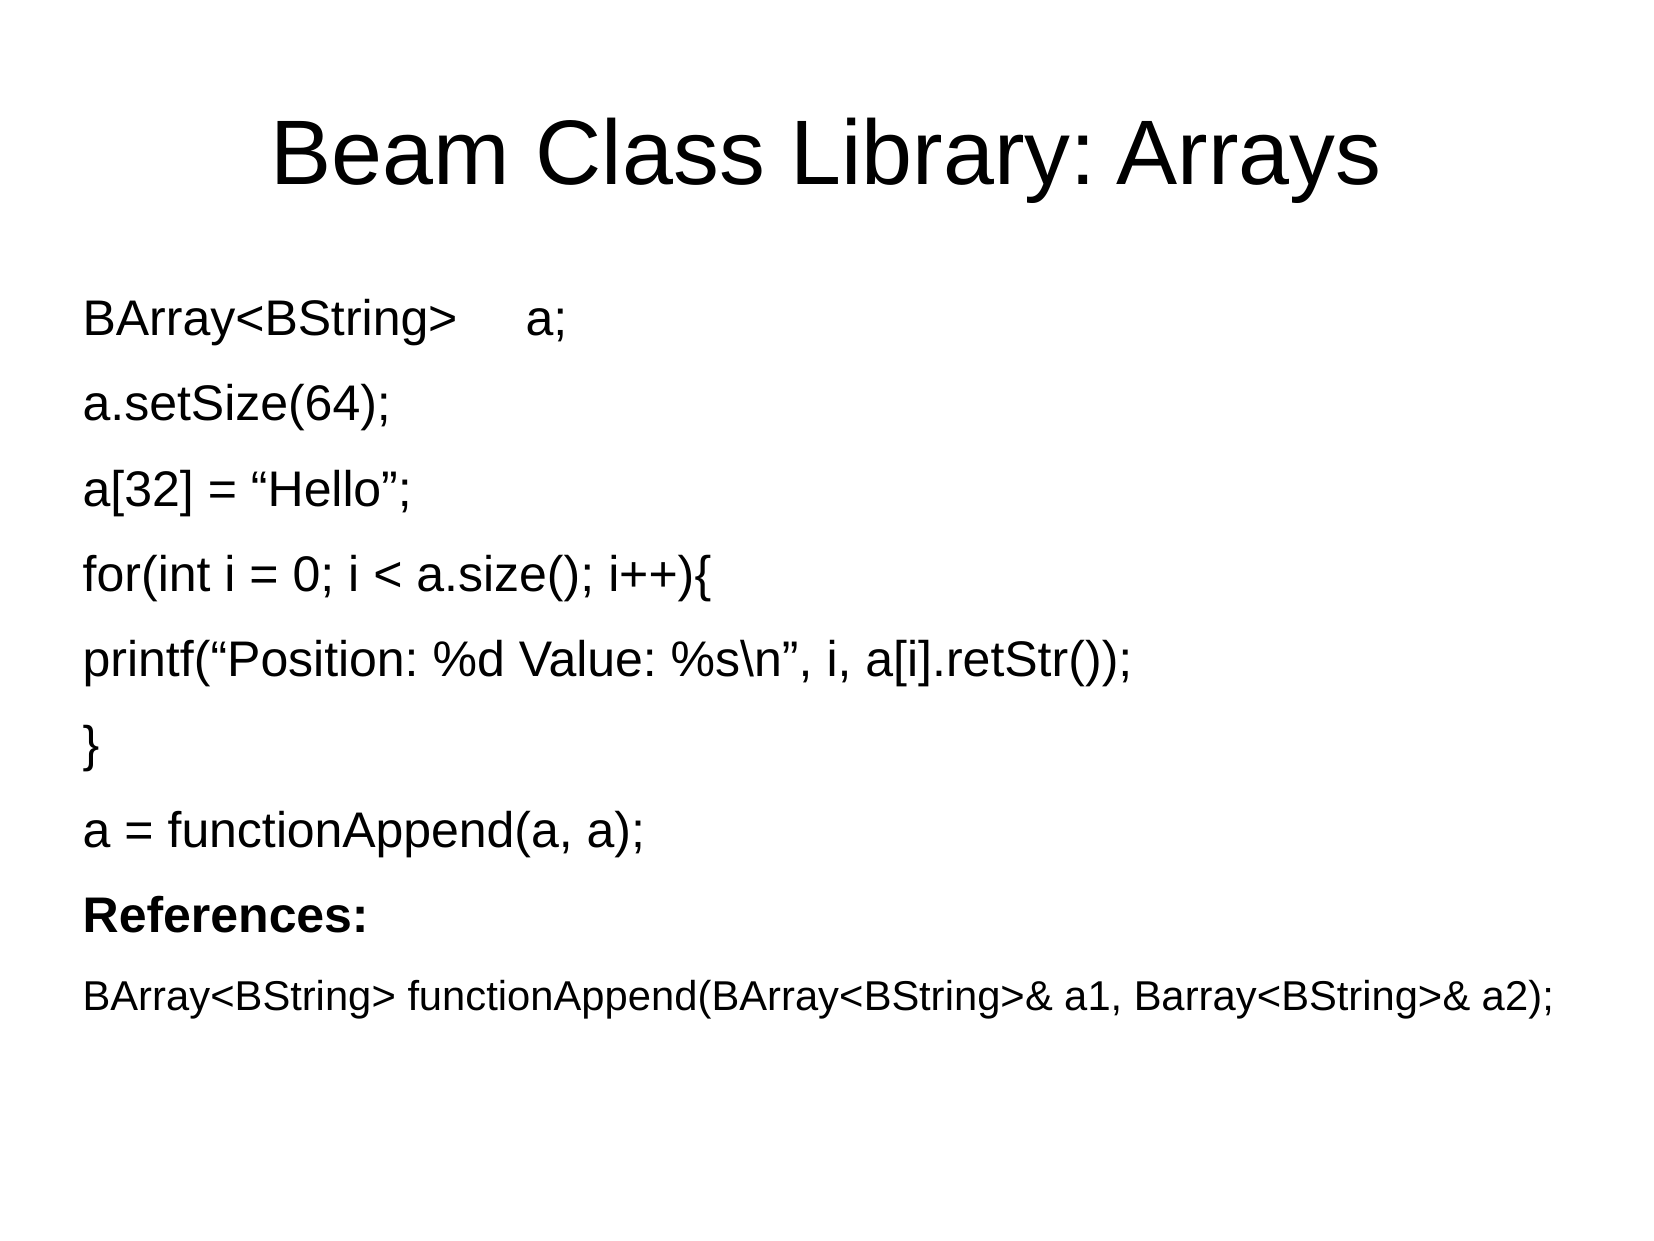

# Beam Class Library: Arrays
BArray<BString>	a;
a.setSize(64);
a[32] = “Hello”;
for(int i = 0; i < a.size(); i++){
printf(“Position: %d Value: %s\n”, i, a[i].retStr());
}
a = functionAppend(a, a);
References:
BArray<BString> functionAppend(BArray<BString>& a1, Barray<BString>& a2);